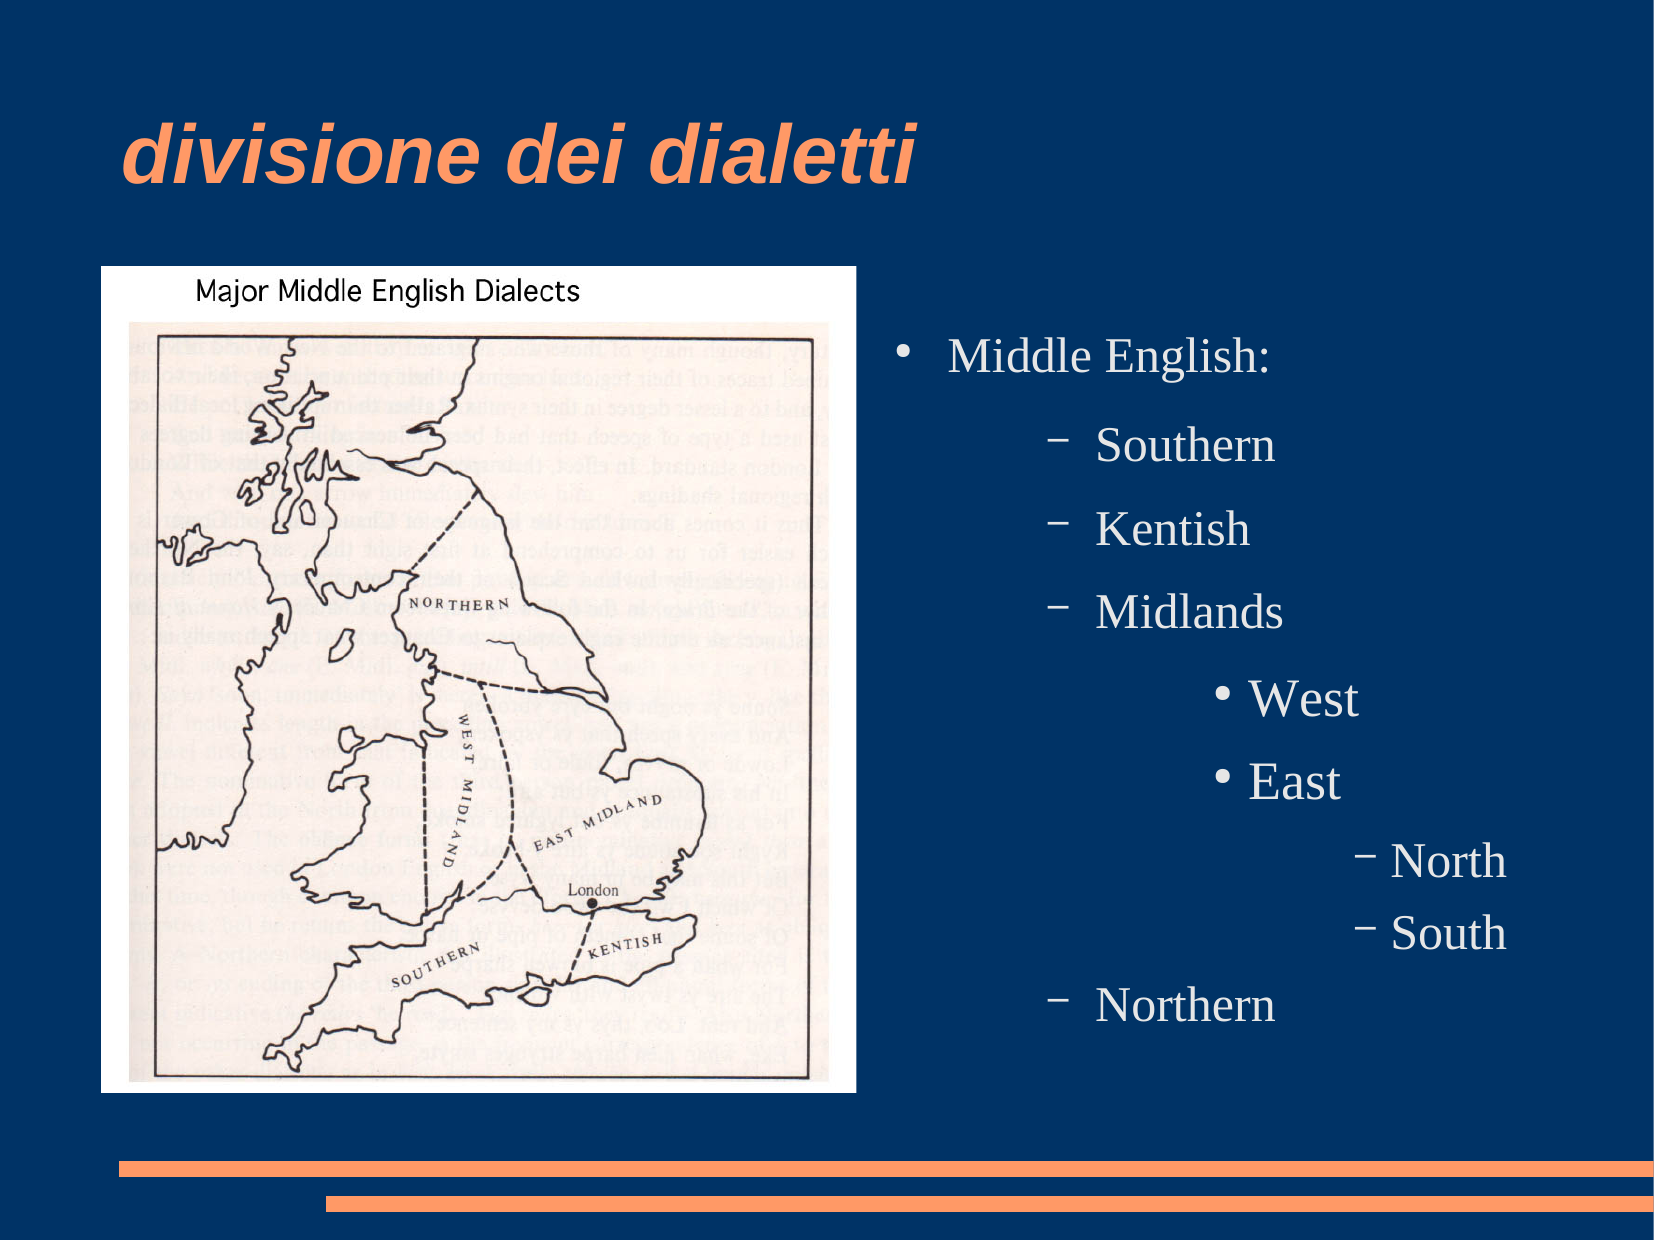

# divisione dei dialetti
Middle English:
Southern
Kentish
Midlands
West
East
North
South
Northern